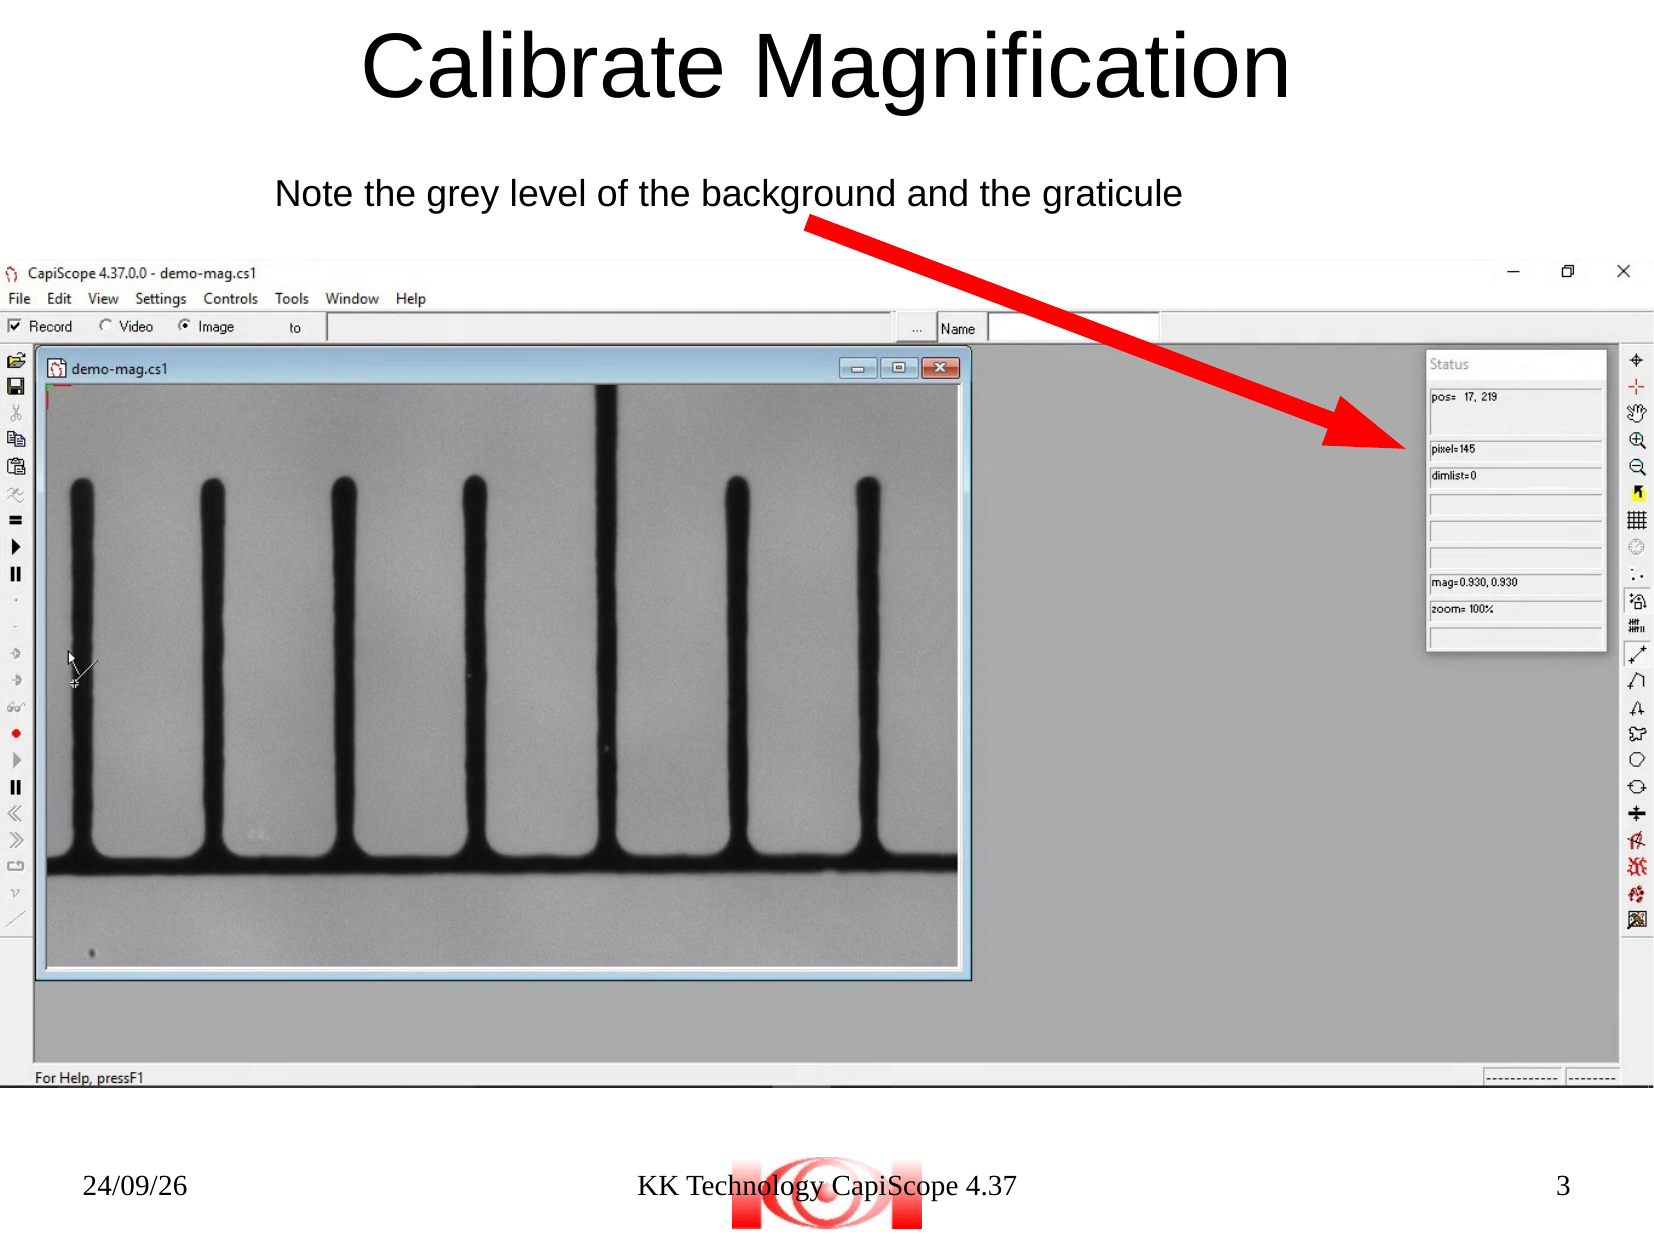

# Calibrate Magnification
Note the grey level of the background and the graticule
KK Technology CapiScope 4.37
3